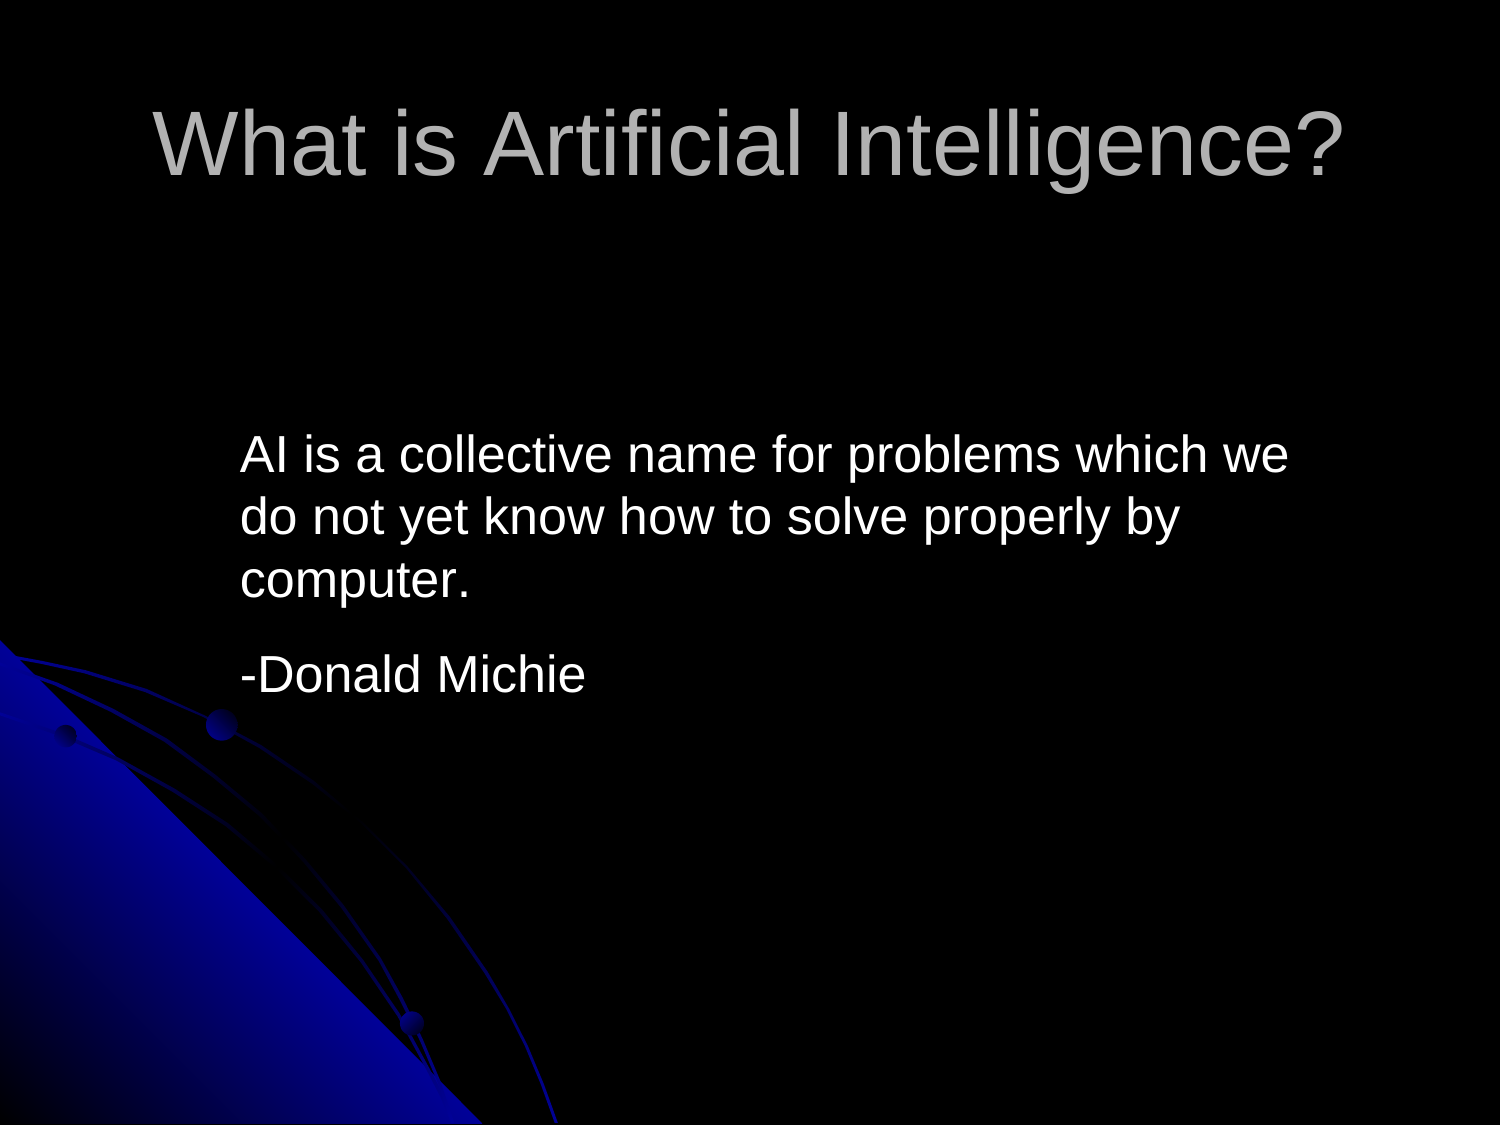

# What is Artificial Intelligence?
AI is a collective name for problems which we do not yet know how to solve properly by computer.
-Donald Michie